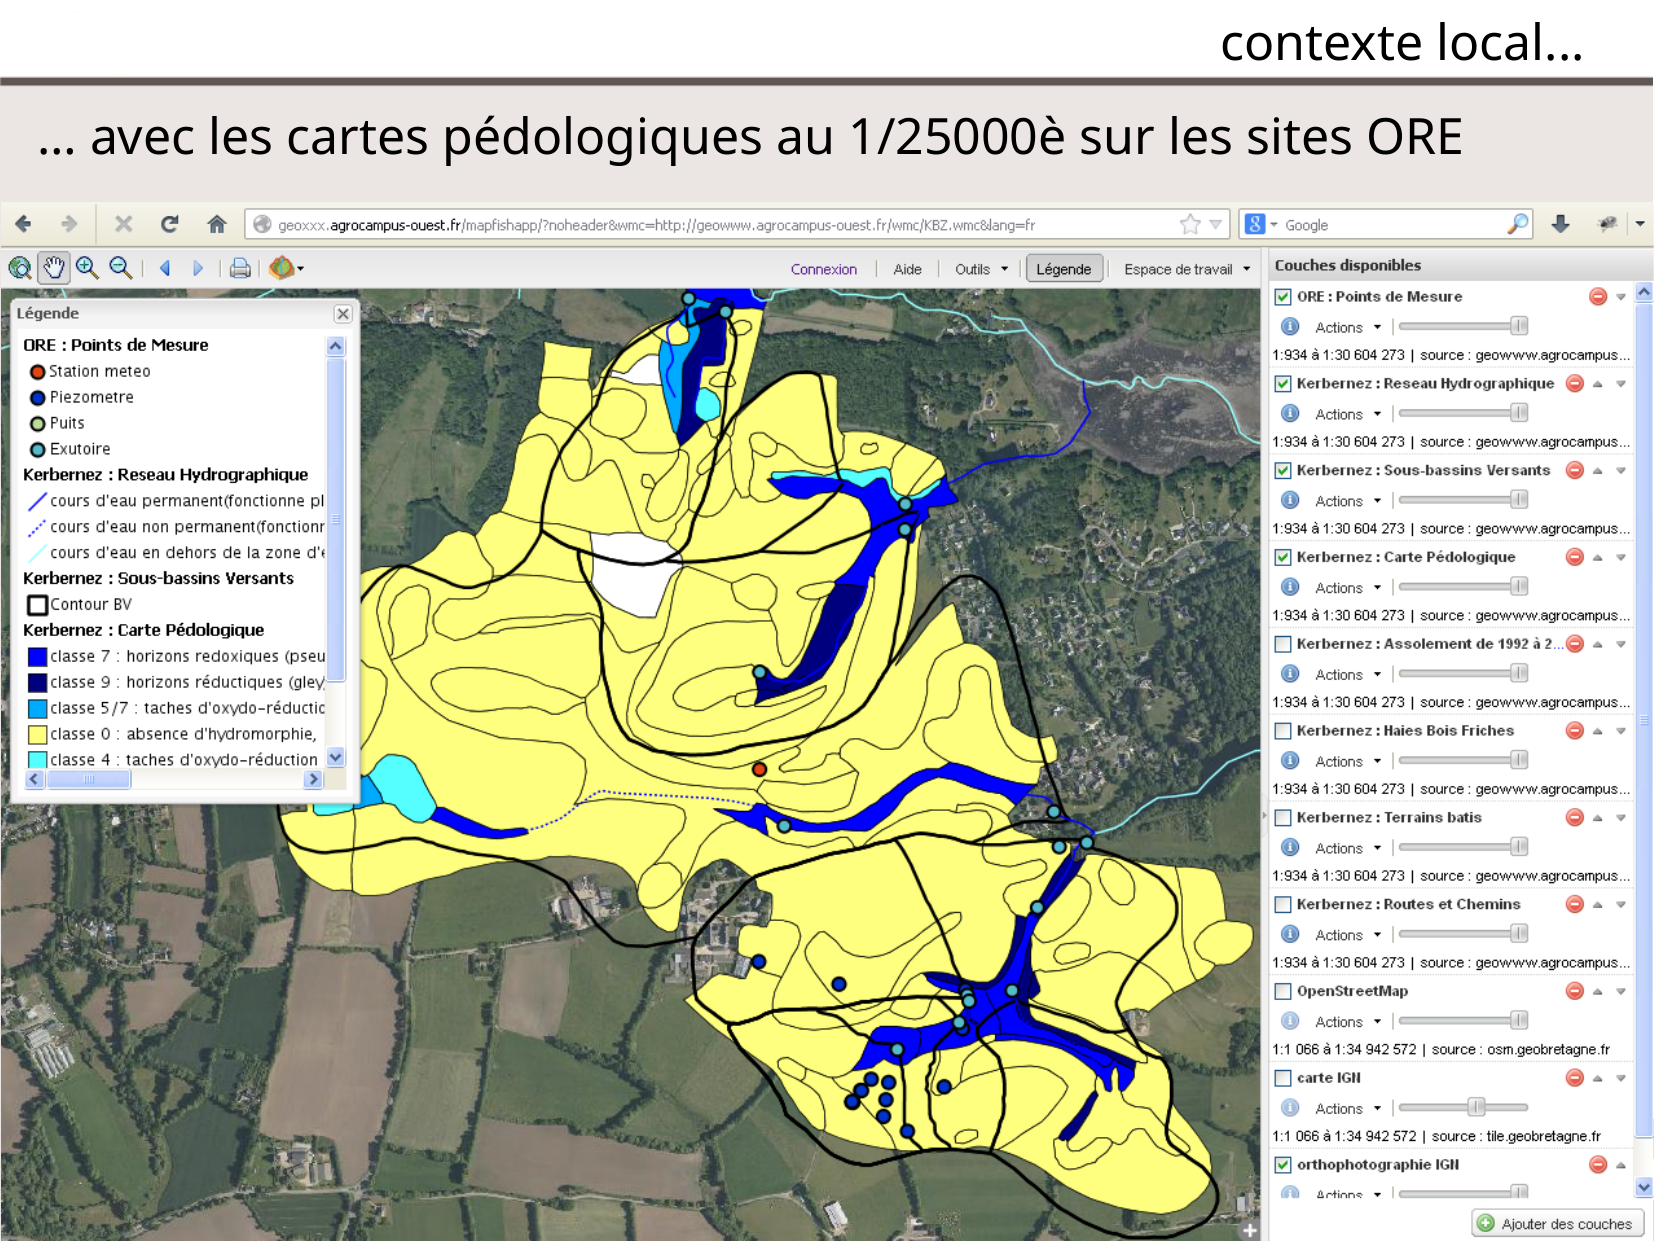

contexte local...
… avec les cartes pédologiques au 1/25000è sur les sites ORE